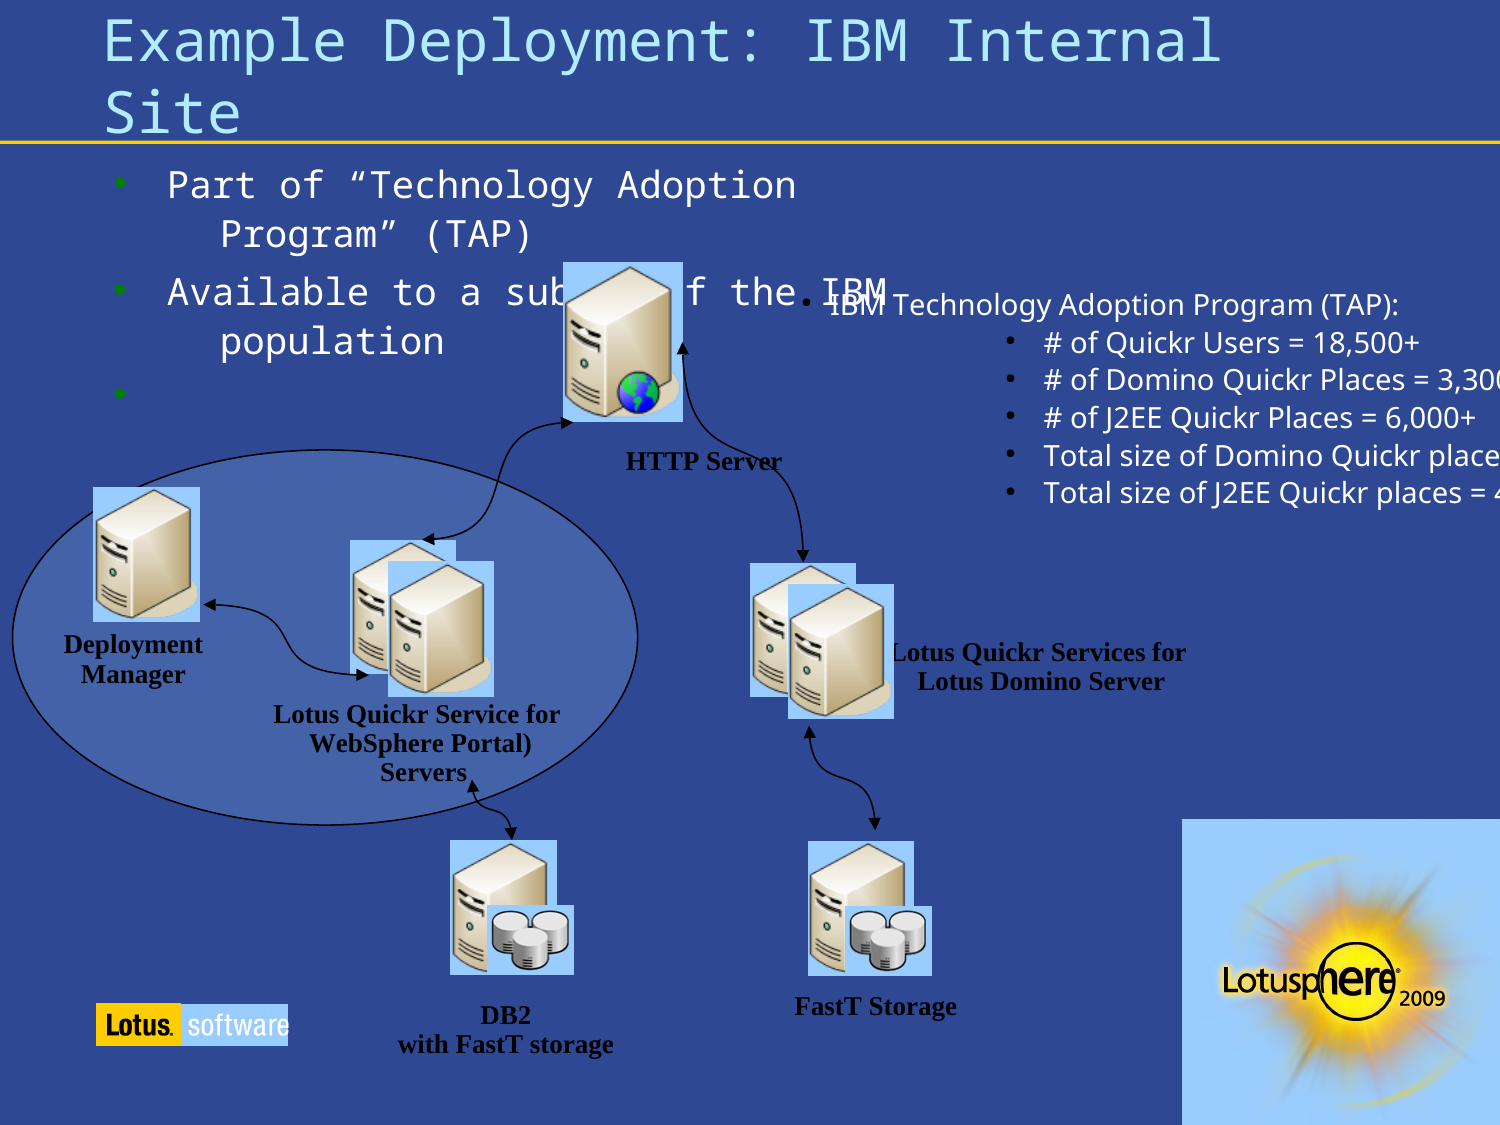

# Example Deployment: IBM Internal Site
Part of “Technology Adoption Program” (TAP)
Available to a subset of the IBM population
IBM Technology Adoption Program (TAP):
# of Quickr Users = 18,500+
# of Domino Quickr Places = 3,300+
# of J2EE Quickr Places = 6,000+
Total size of Domino Quickr places = 220+ GB
Total size of J2EE Quickr places = 430+ GB
HTTP Server
Deployment
Manager
Lotus Quickr Services for
Lotus Domino Server
Lotus Quickr Service for
WebSphere Portal)
 Servers
FastT Storage
DB2
with FastT storage